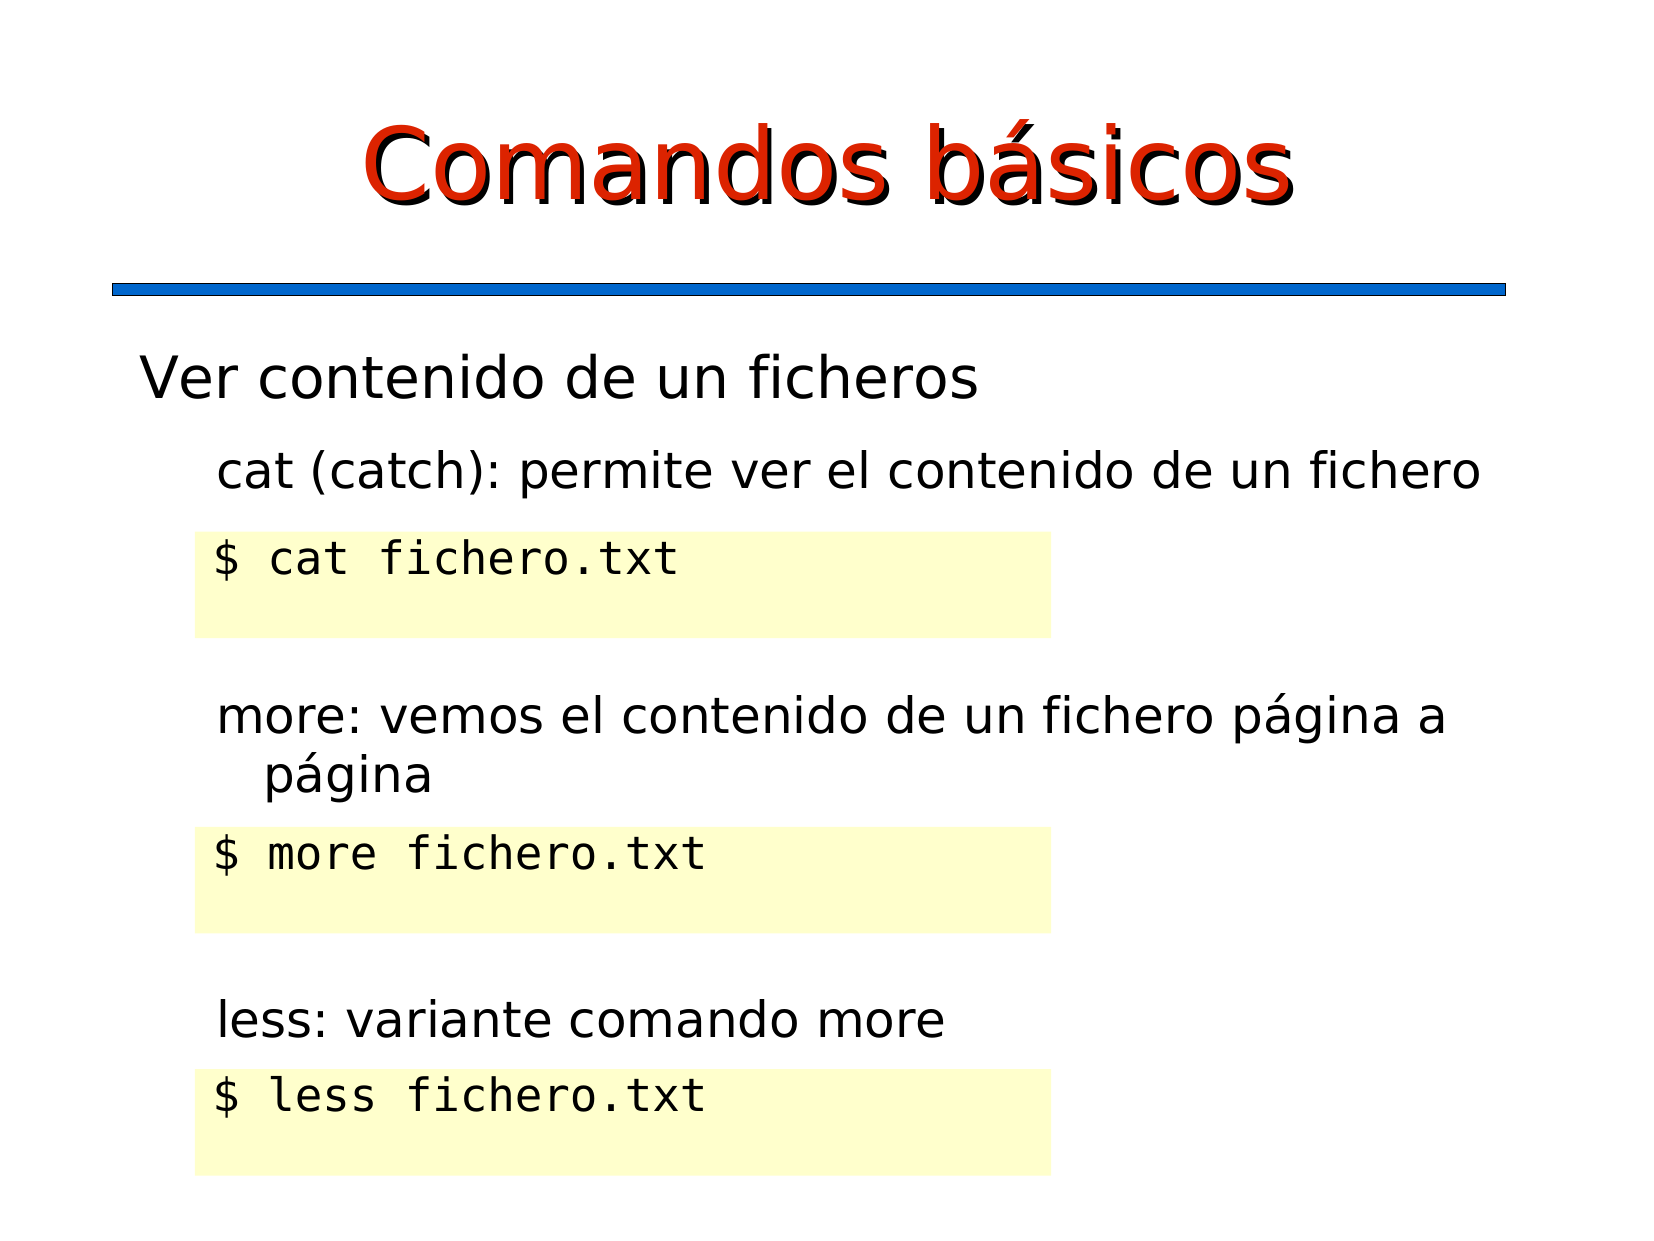

# Comandos básicos
Ver contenido de un ficheros
cat (catch): permite ver el contenido de un fichero
more: vemos el contenido de un fichero página a página
less: variante comando more
$ cat fichero.txt
$ more fichero.txt
$ less fichero.txt